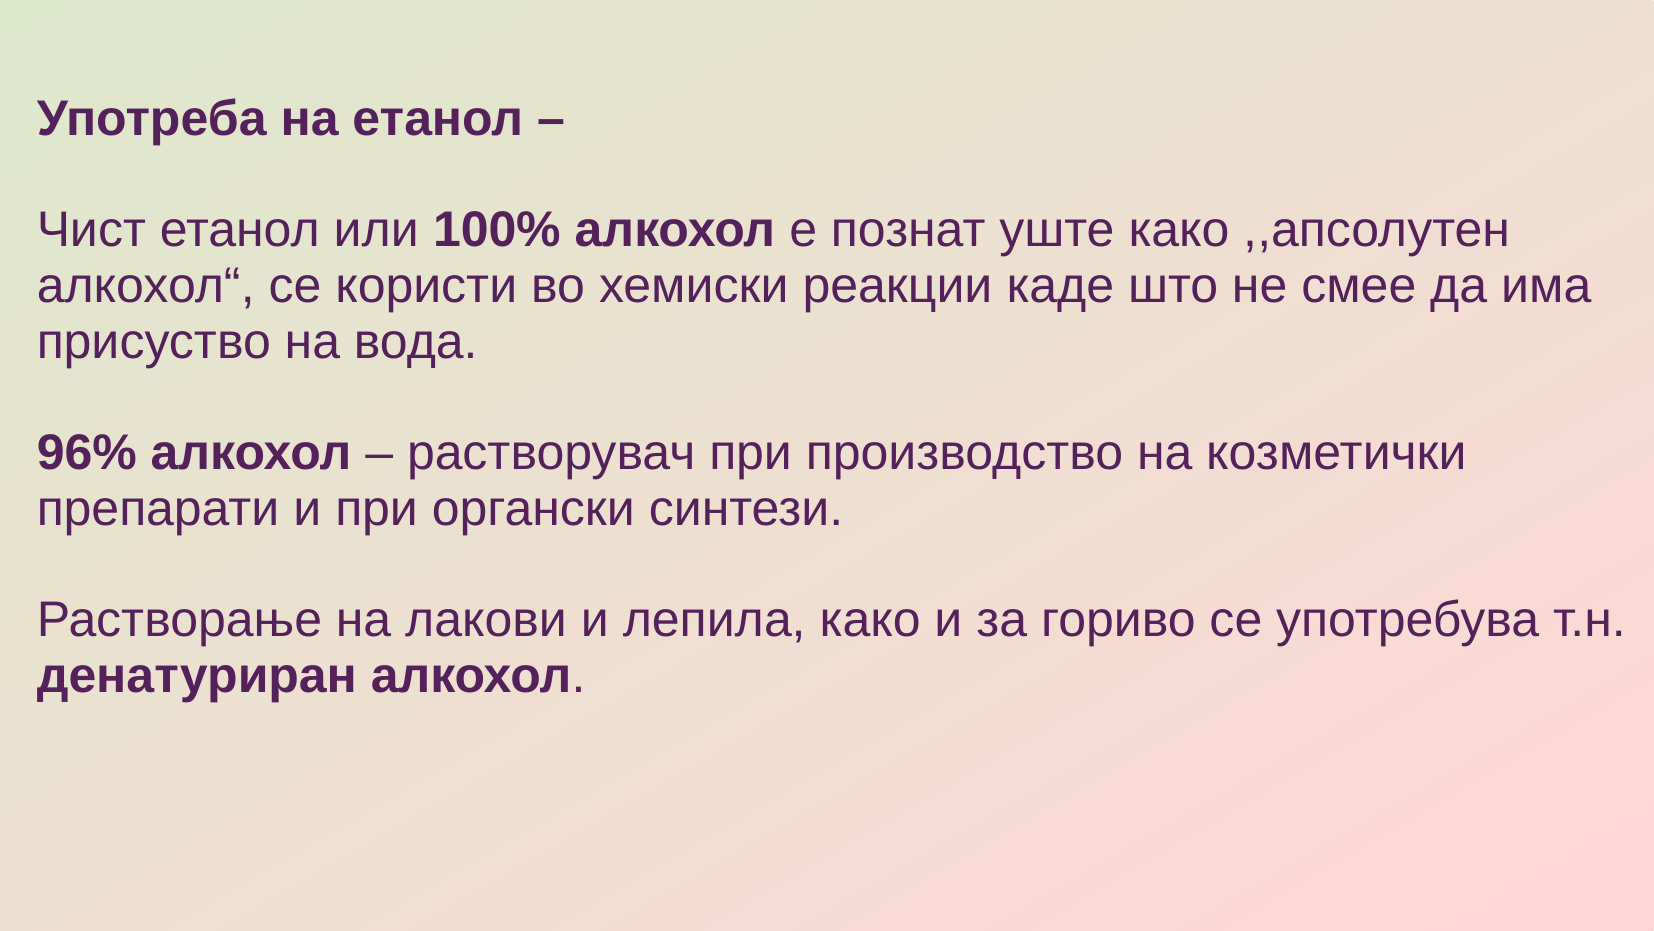

Употреба на етанол –
Чист етанол или 100% алкохол е познат уште како ,,апсолутен алкохол“, се користи во хемиски реакции каде што не смее да има присуство на вода.
96% алкохол – растворувач при производство на козметички препарати и при органски синтези.
Растворање на лакови и лепила, како и за гориво се употребува т.н. денатуриран алкохол.